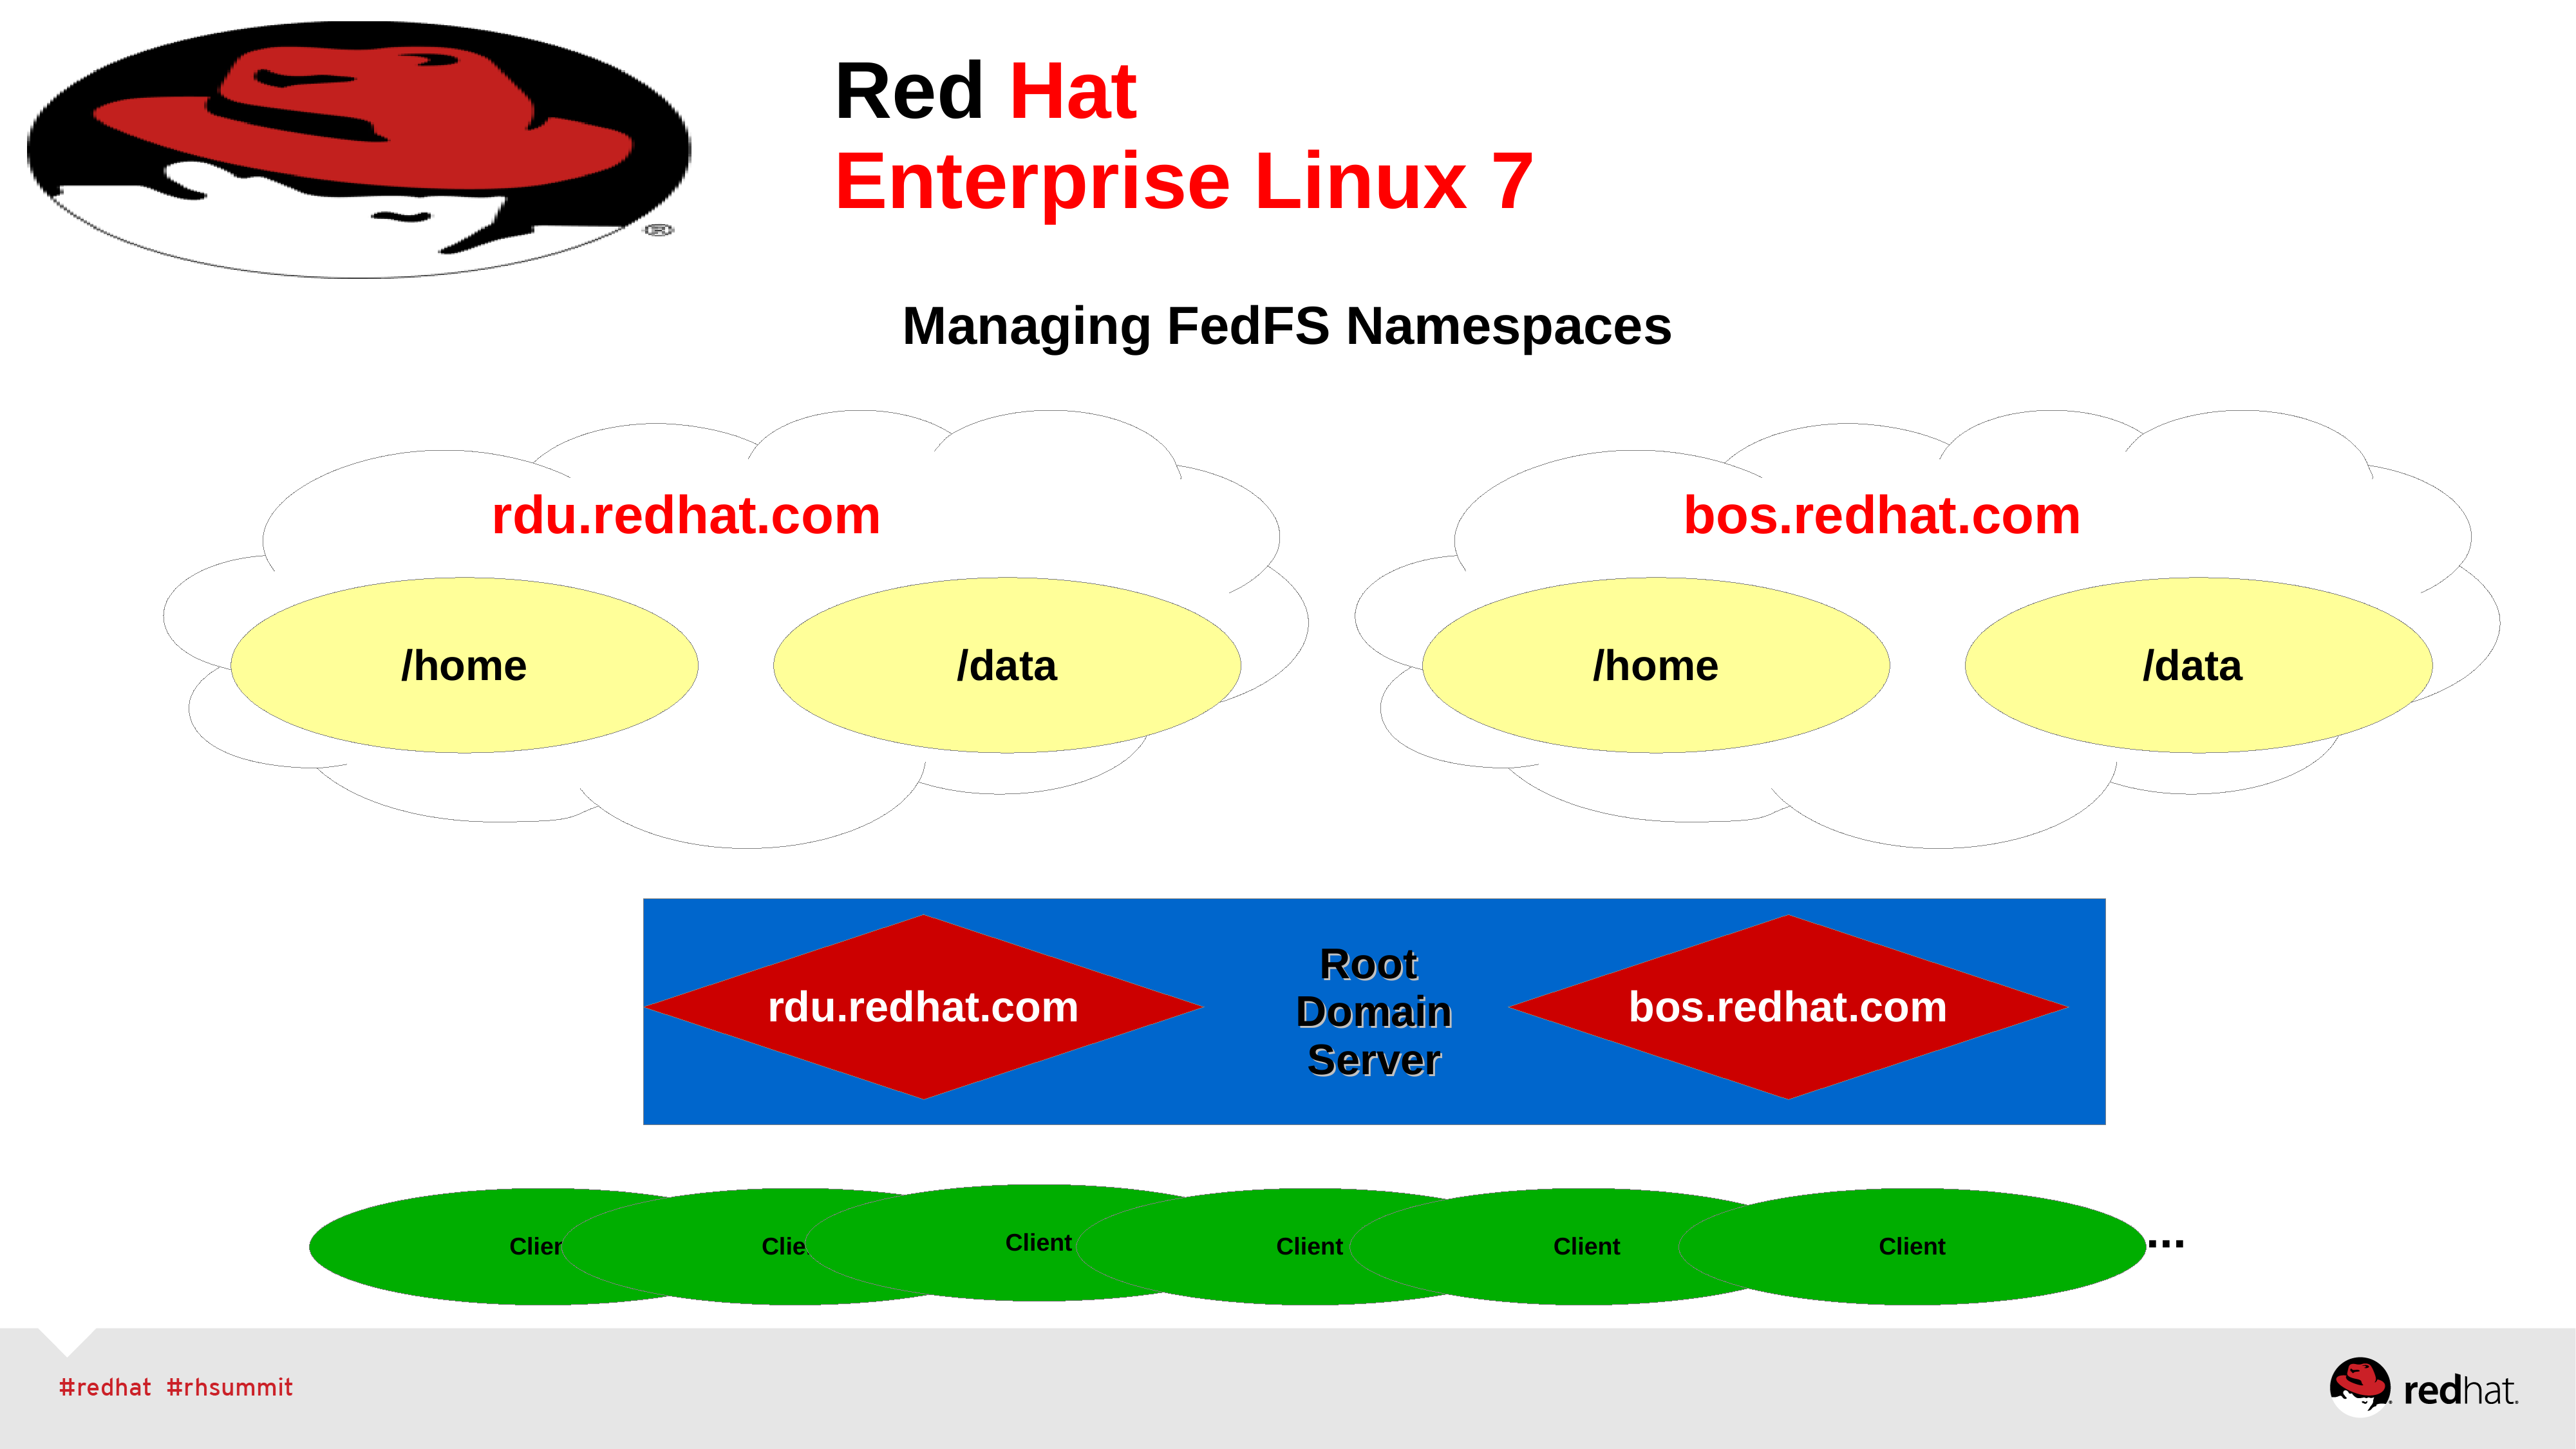

Red Hat
Enterprise Linux 7
Managing FedFS Namespaces
rdu.redhat.com
/home
/data
bos.redhat.com
/home
/data
Root
Domain
Server
rdu.redhat.com
bos.redhat.com
Client
Client
Client
Client
 Client
Client
...